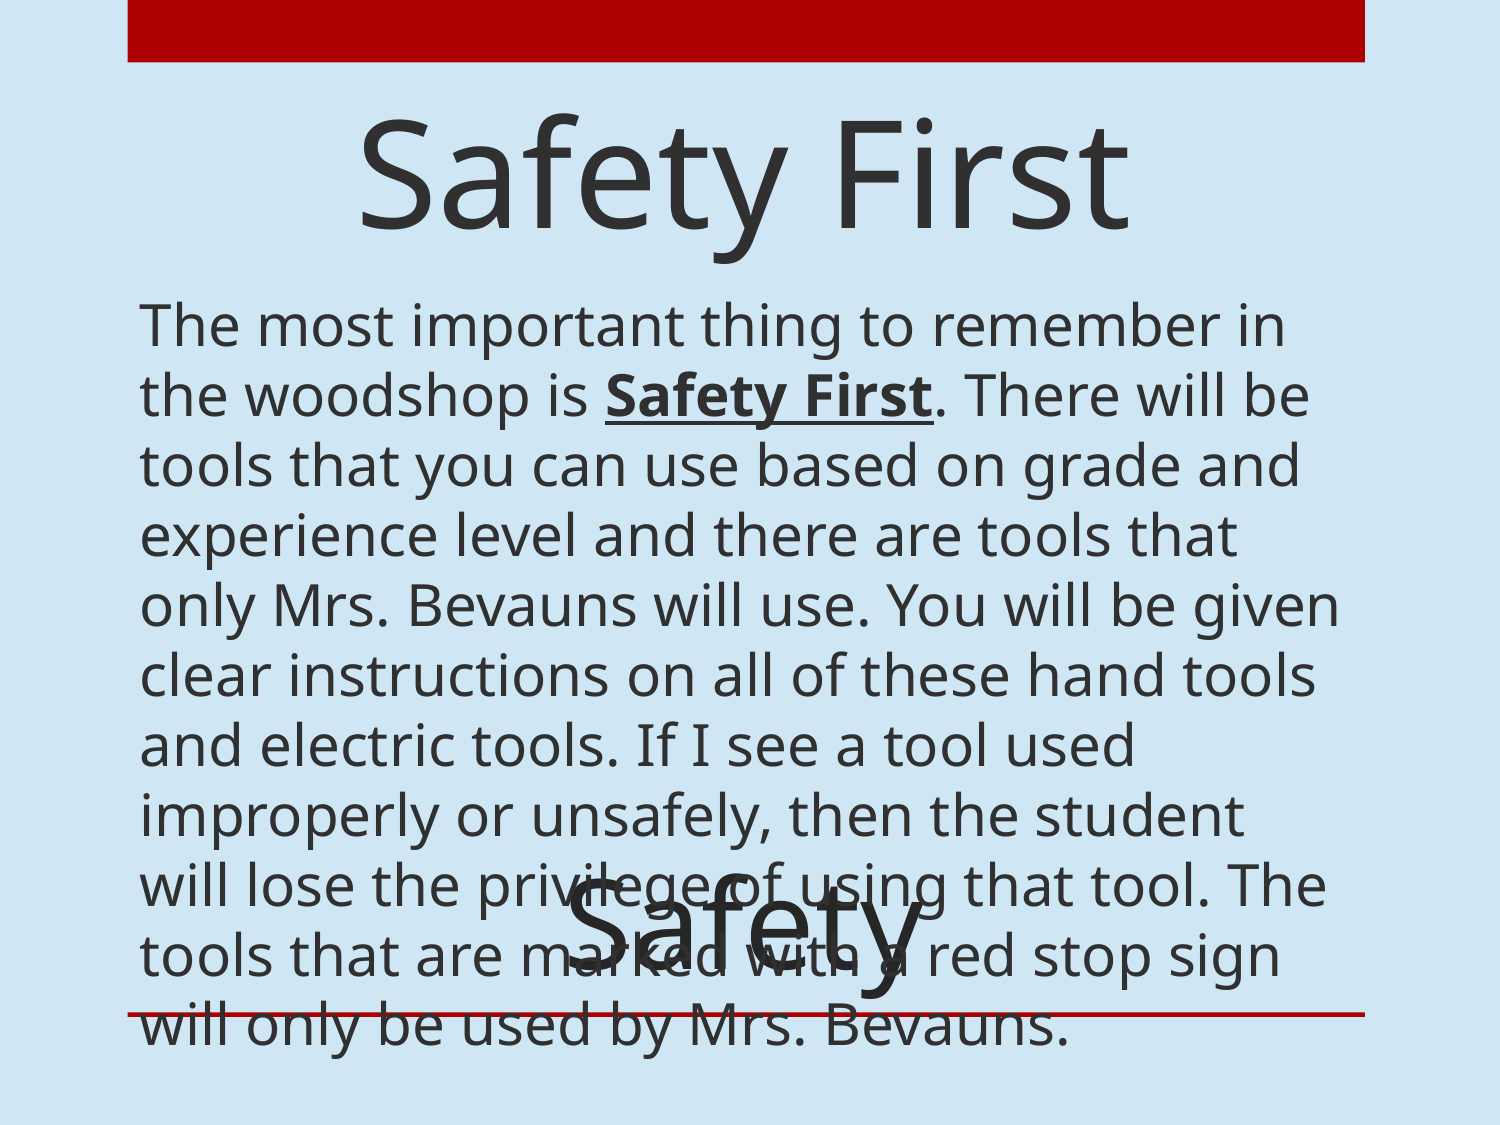

Safety First
The most important thing to remember in the woodshop is Safety First. There will be tools that you can use based on grade and experience level and there are tools that only Mrs. Bevauns will use. You will be given clear instructions on all of these hand tools and electric tools. If I see a tool used improperly or unsafely, then the student will lose the privilege of using that tool. The tools that are marked with a red stop sign will only be used by Mrs. Bevauns.
# Safety